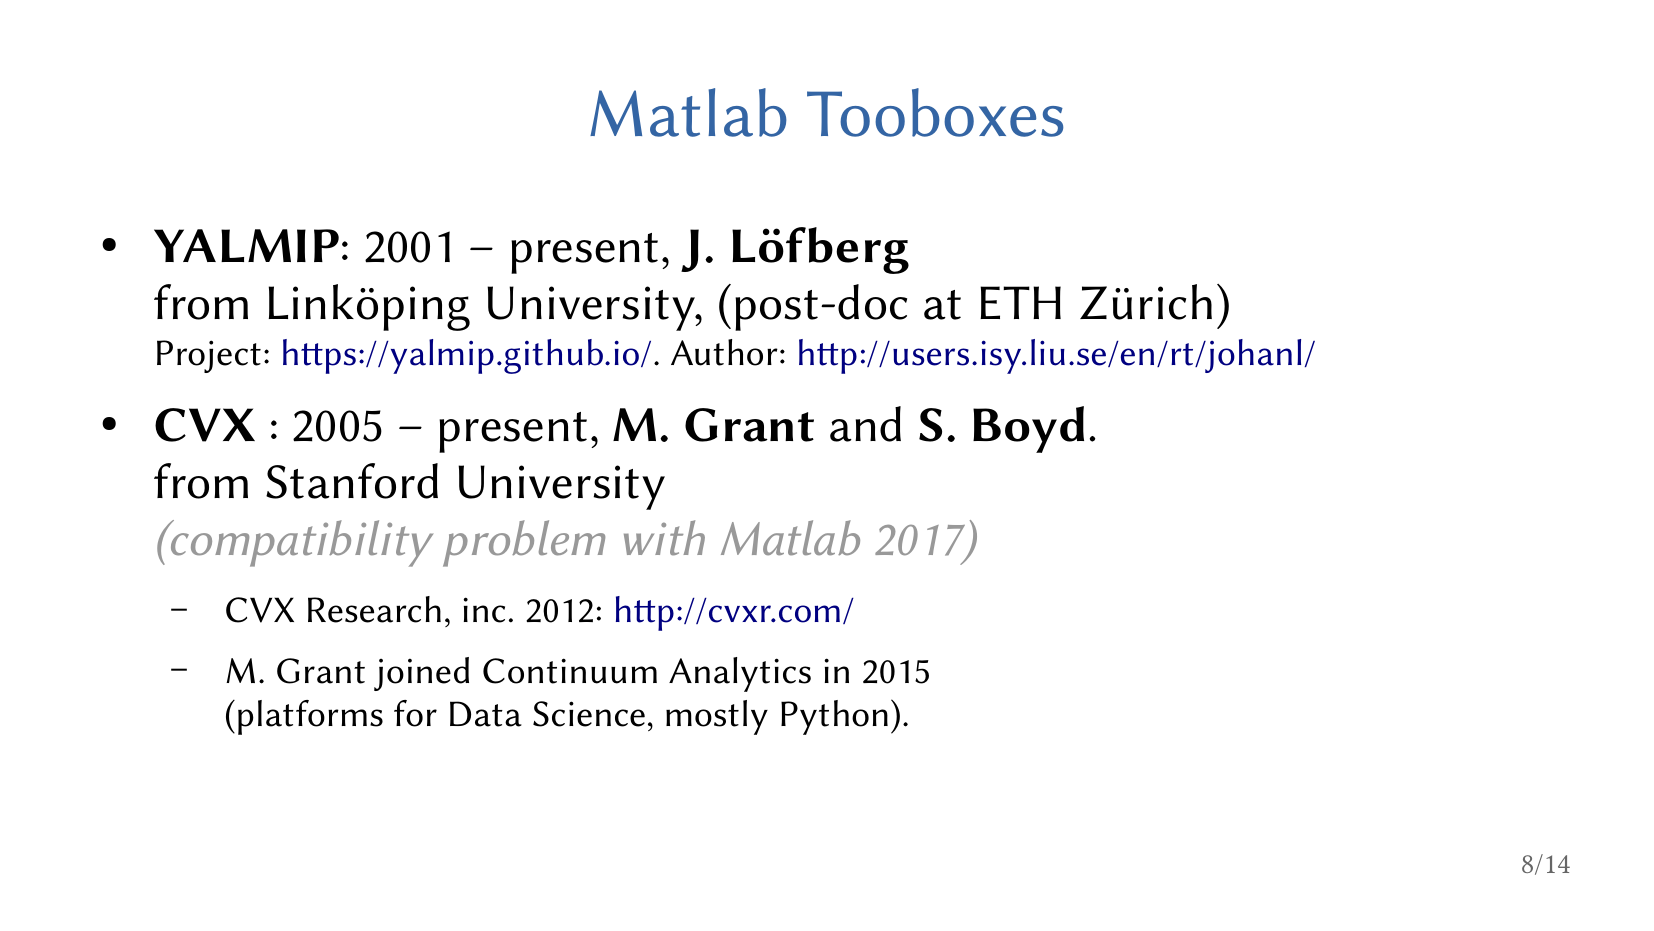

# Matlab Tooboxes
YALMIP: 2001 – present, J. Löfberg
from Linköping University, (post-doc at ETH Zürich)
Project: https://yalmip.github.io/. Author: http://users.isy.liu.se/en/rt/johanl/
CVX : 2005 – present, M. Grant and S. Boyd.
from Stanford University
(compatibility problem with Matlab 2017)
CVX Research, inc. 2012: http://cvxr.com/
M. Grant joined Continuum Analytics in 2015
(platforms for Data Science, mostly Python).
8